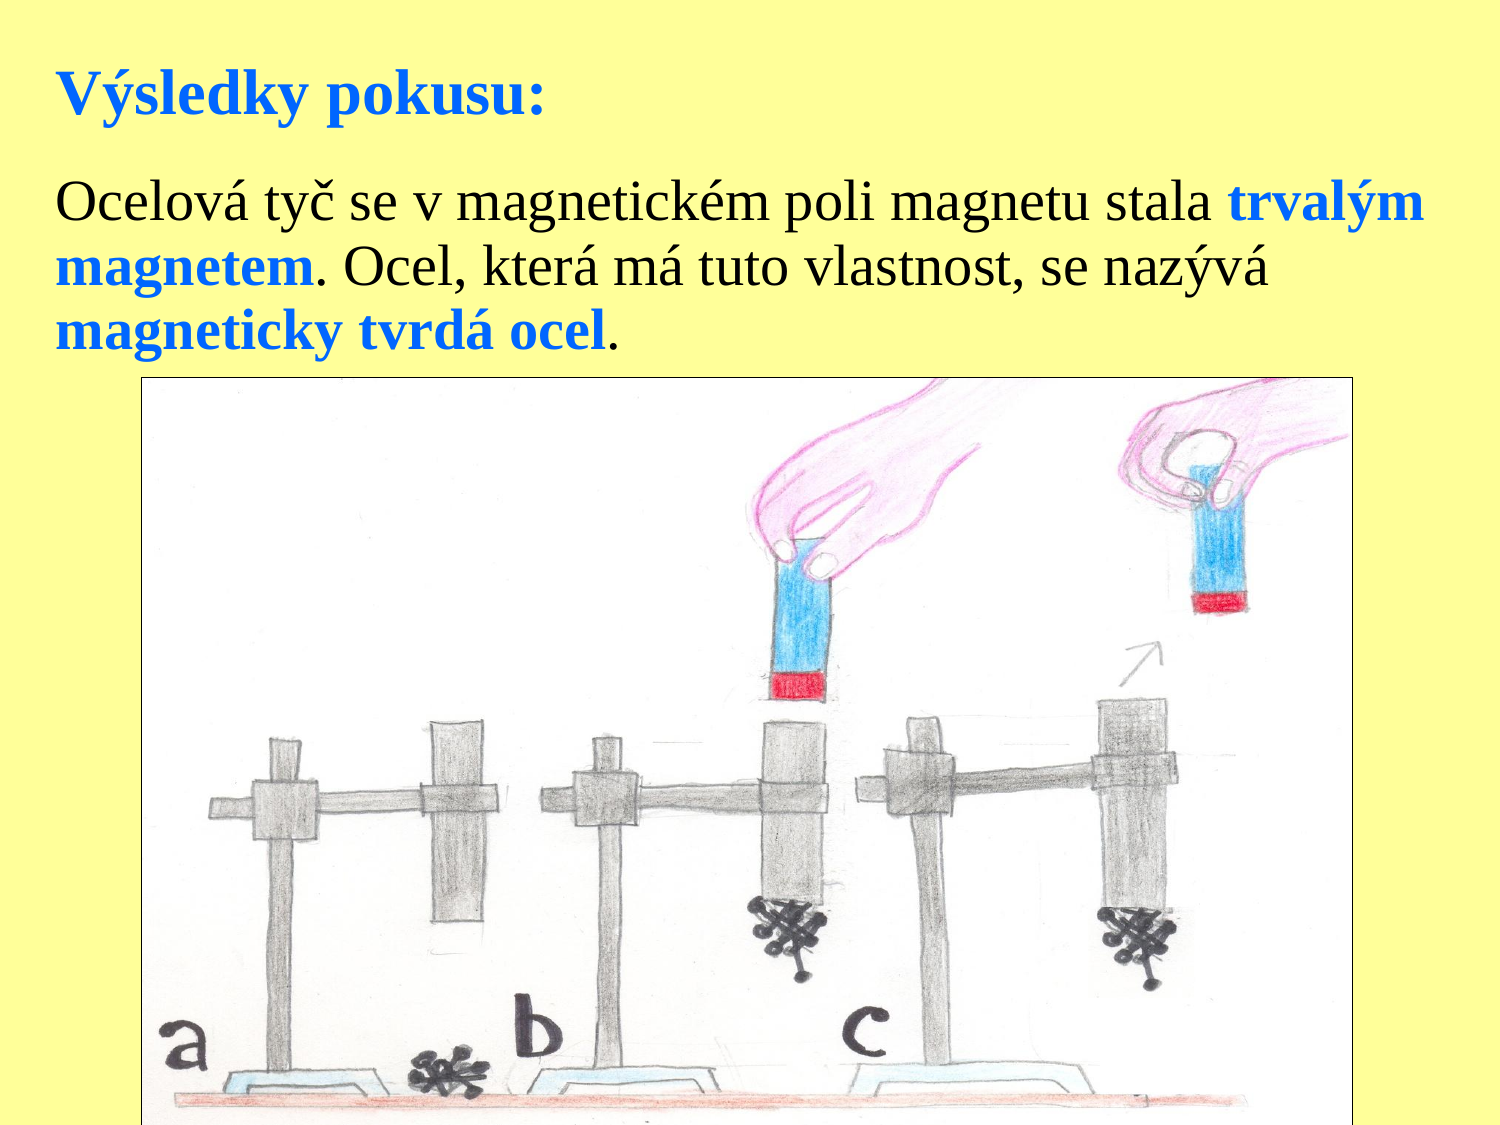

Výsledky pokusu:
Ocelová tyč se v magnetickém poli magnetu stala trvalým
magnetem. Ocel, která má tuto vlastnost, se nazývá
magneticky tvrdá ocel.